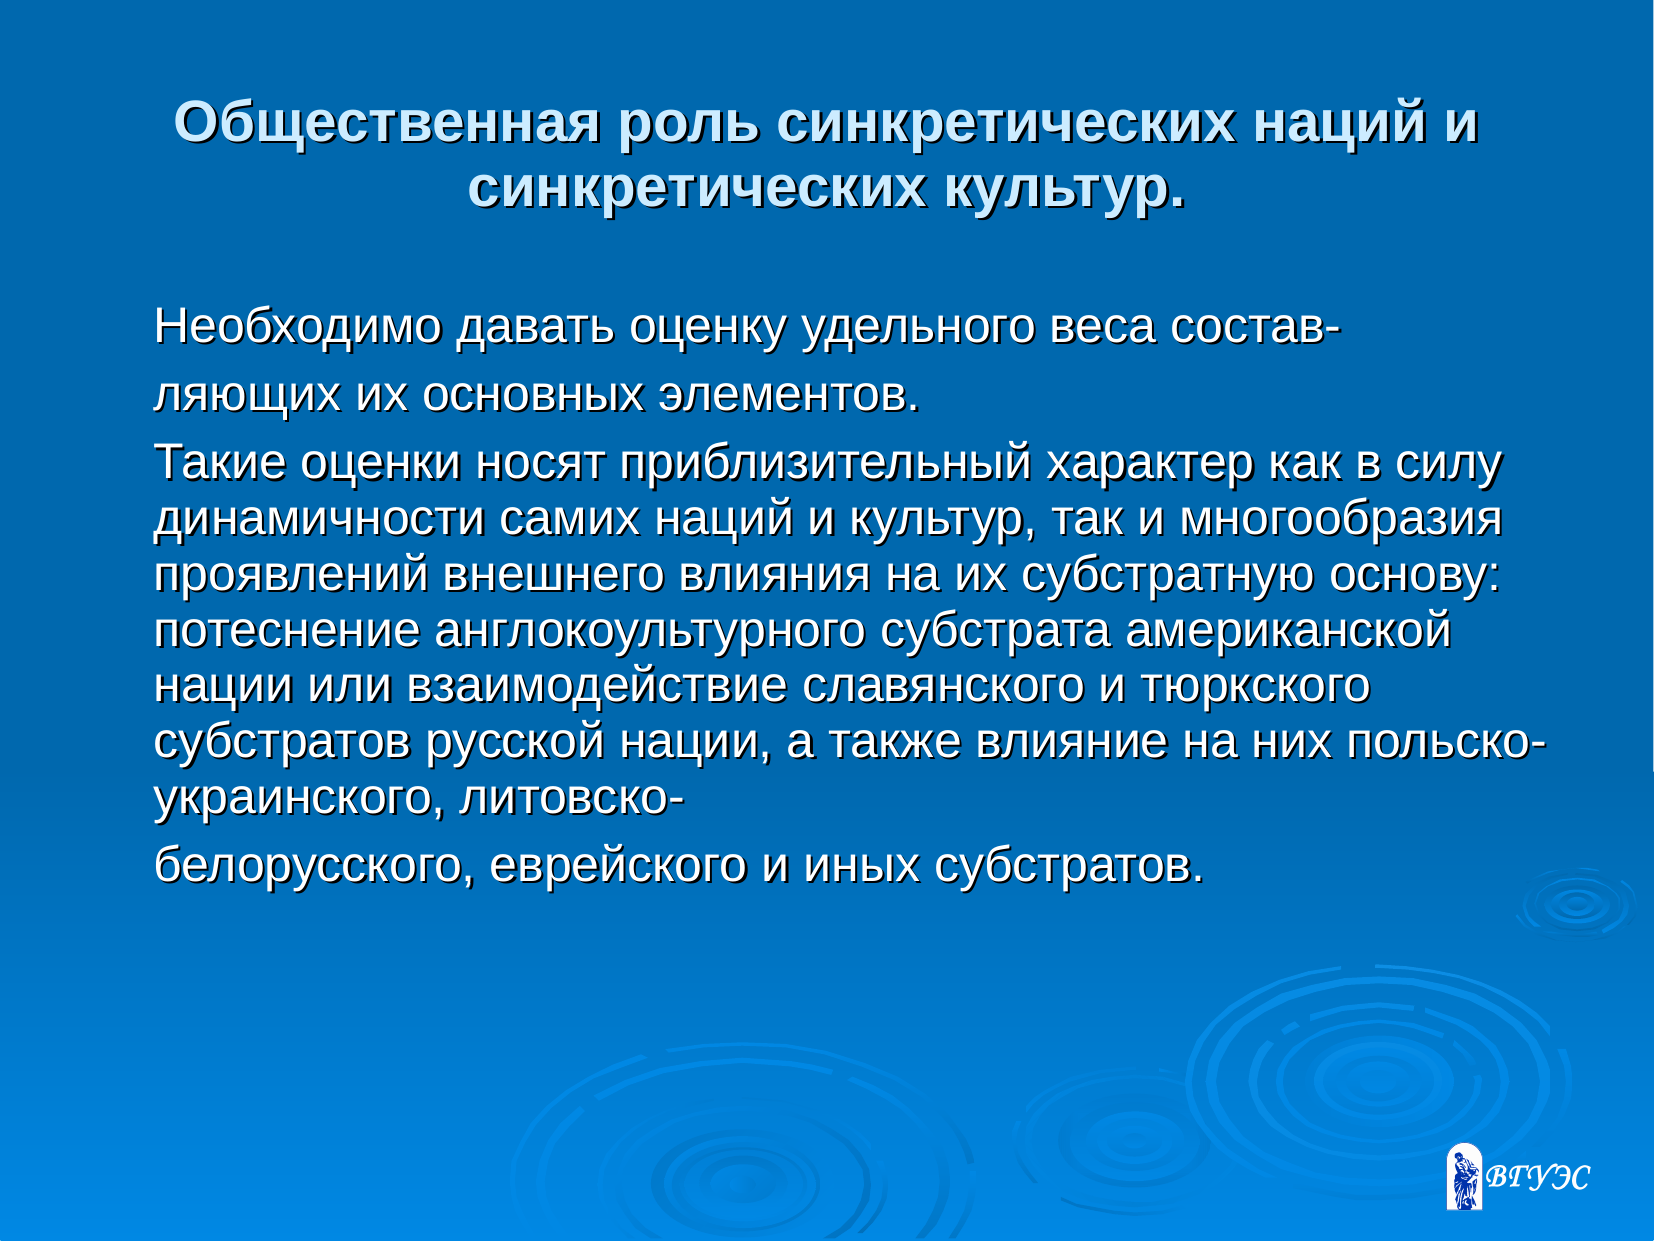

# Общественная роль синкретических наций и синкретических культур.
 Необходимо давать оценку удельного веса состав-
 ляющих их основных элементов.
 Такие оценки носят приблизительный характер как в силу динамичности самих наций и культур, так и многообразия проявлений внешнего влияния на их субстратную основу: потеснение англокоультурного субстрата американской нации или взаимодействие славянского и тюркского субстратов русской нации, а также влияние на них польско-украинского, литовско-
 белорусского, еврейского и иных субстратов.